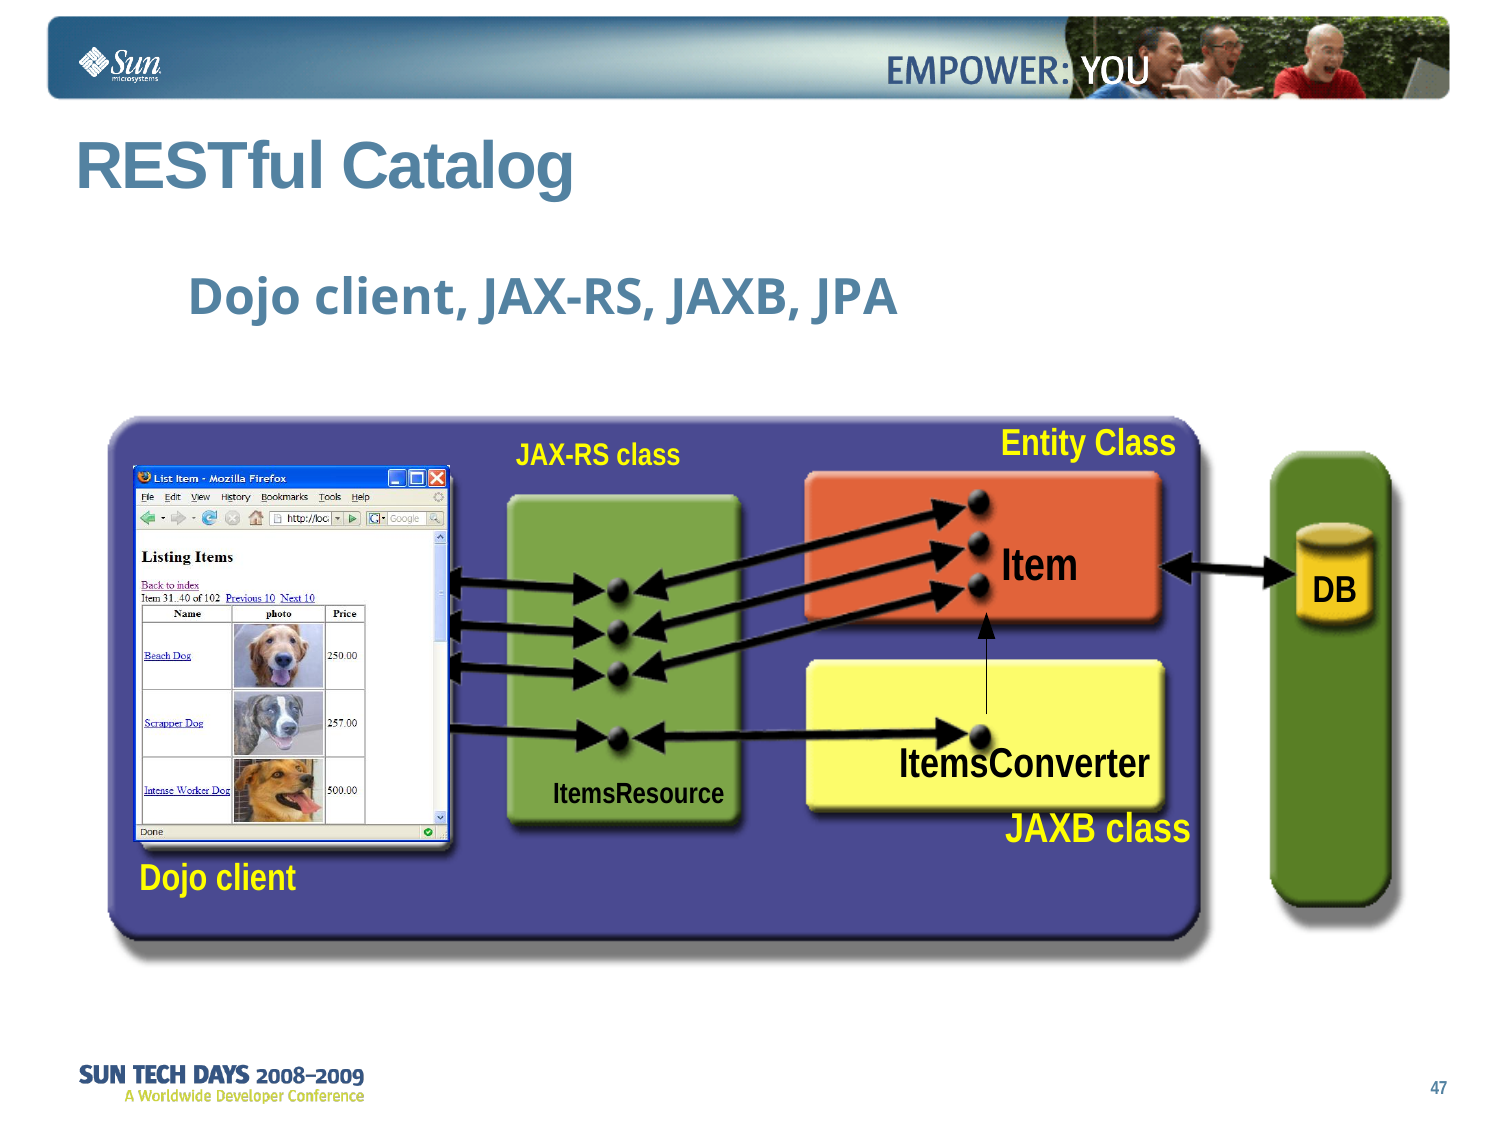

# RESTful Catalog
Dojo client, JAX-RS, JAXB, JPA
Registration Application
Entity Class
JAX-RS class
Item
DB
ItemsConverter
ItemsResource
JAXB class
Dojo client